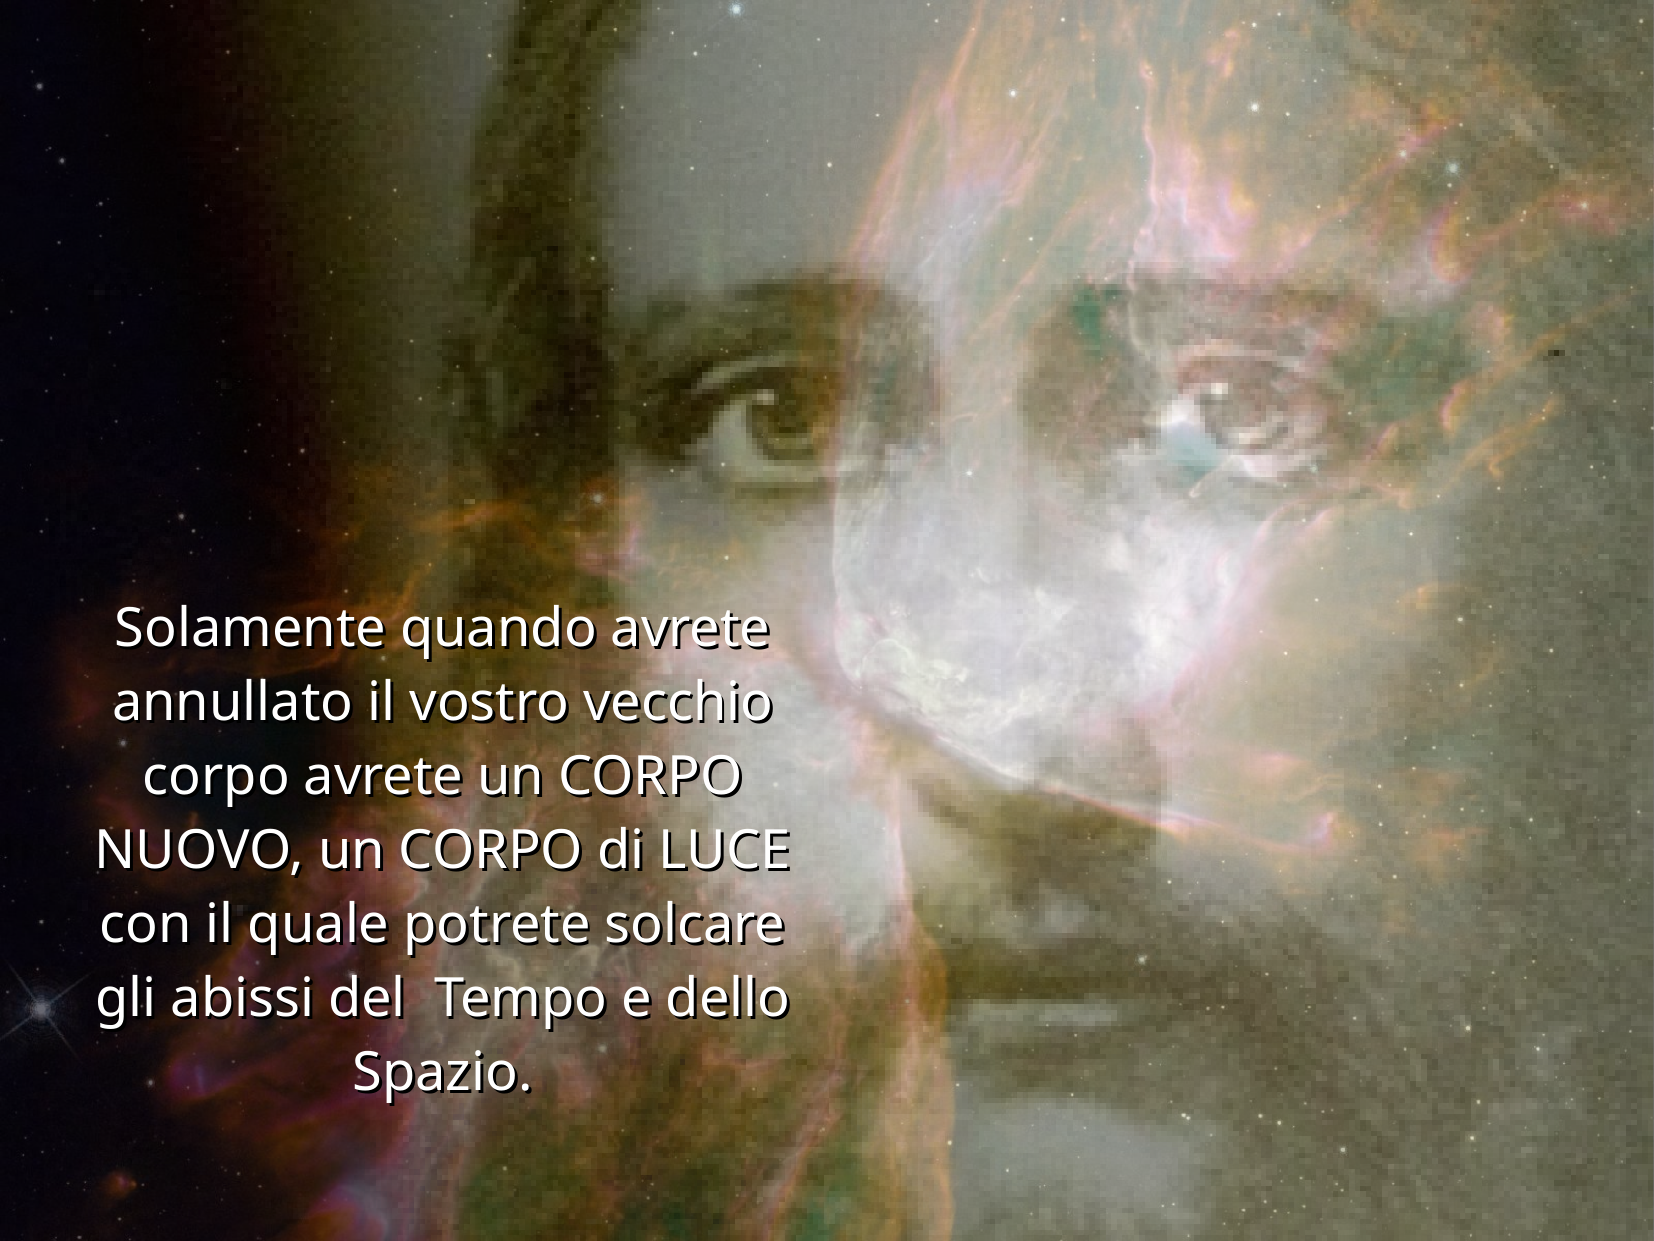

# Solamente quando avrete annullato il vostro vecchio corpo avrete un CORPO NUOVO, un CORPO di LUCE con il quale potrete solcare gli abissi del Tempo e dello Spazio.